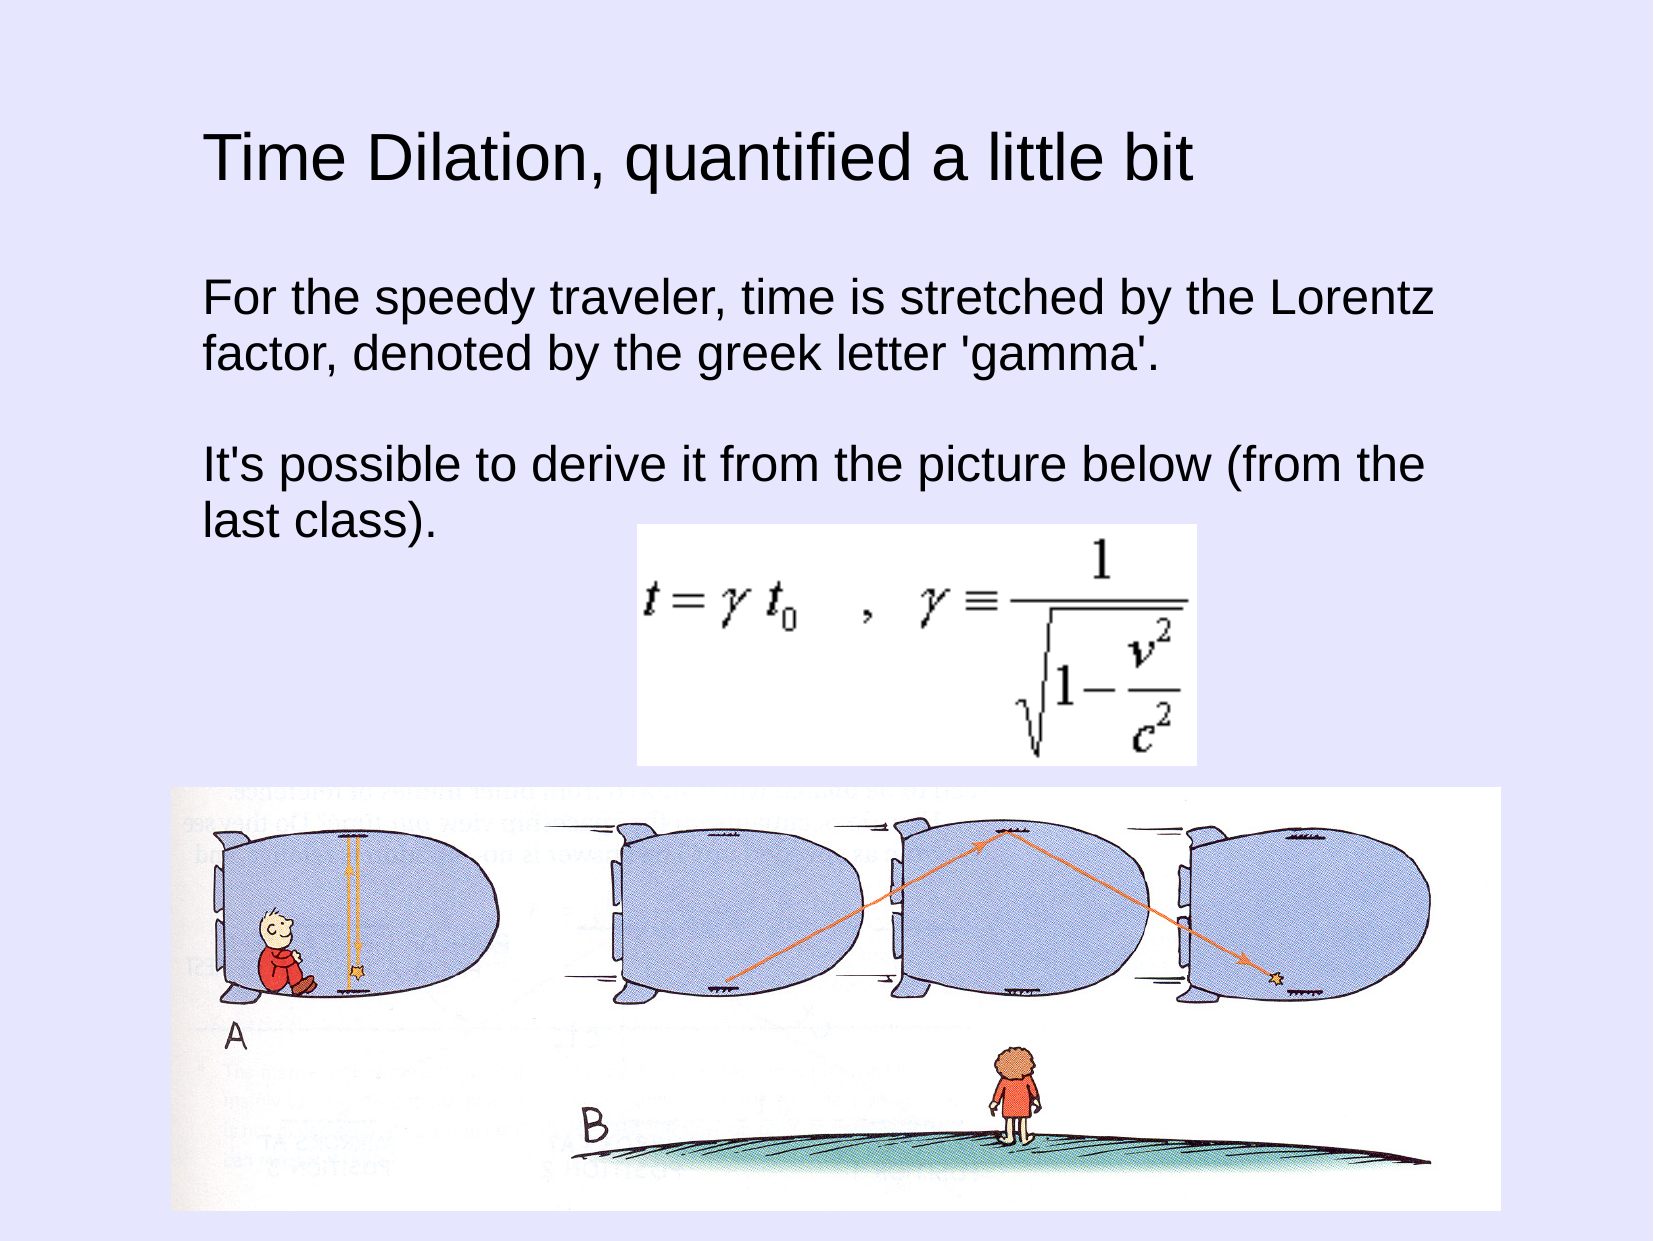

Time Dilation, quantified a little bit
For the speedy traveler, time is stretched by the Lorentz factor, denoted by the greek letter 'gamma'.
It's possible to derive it from the picture below (from the last class).